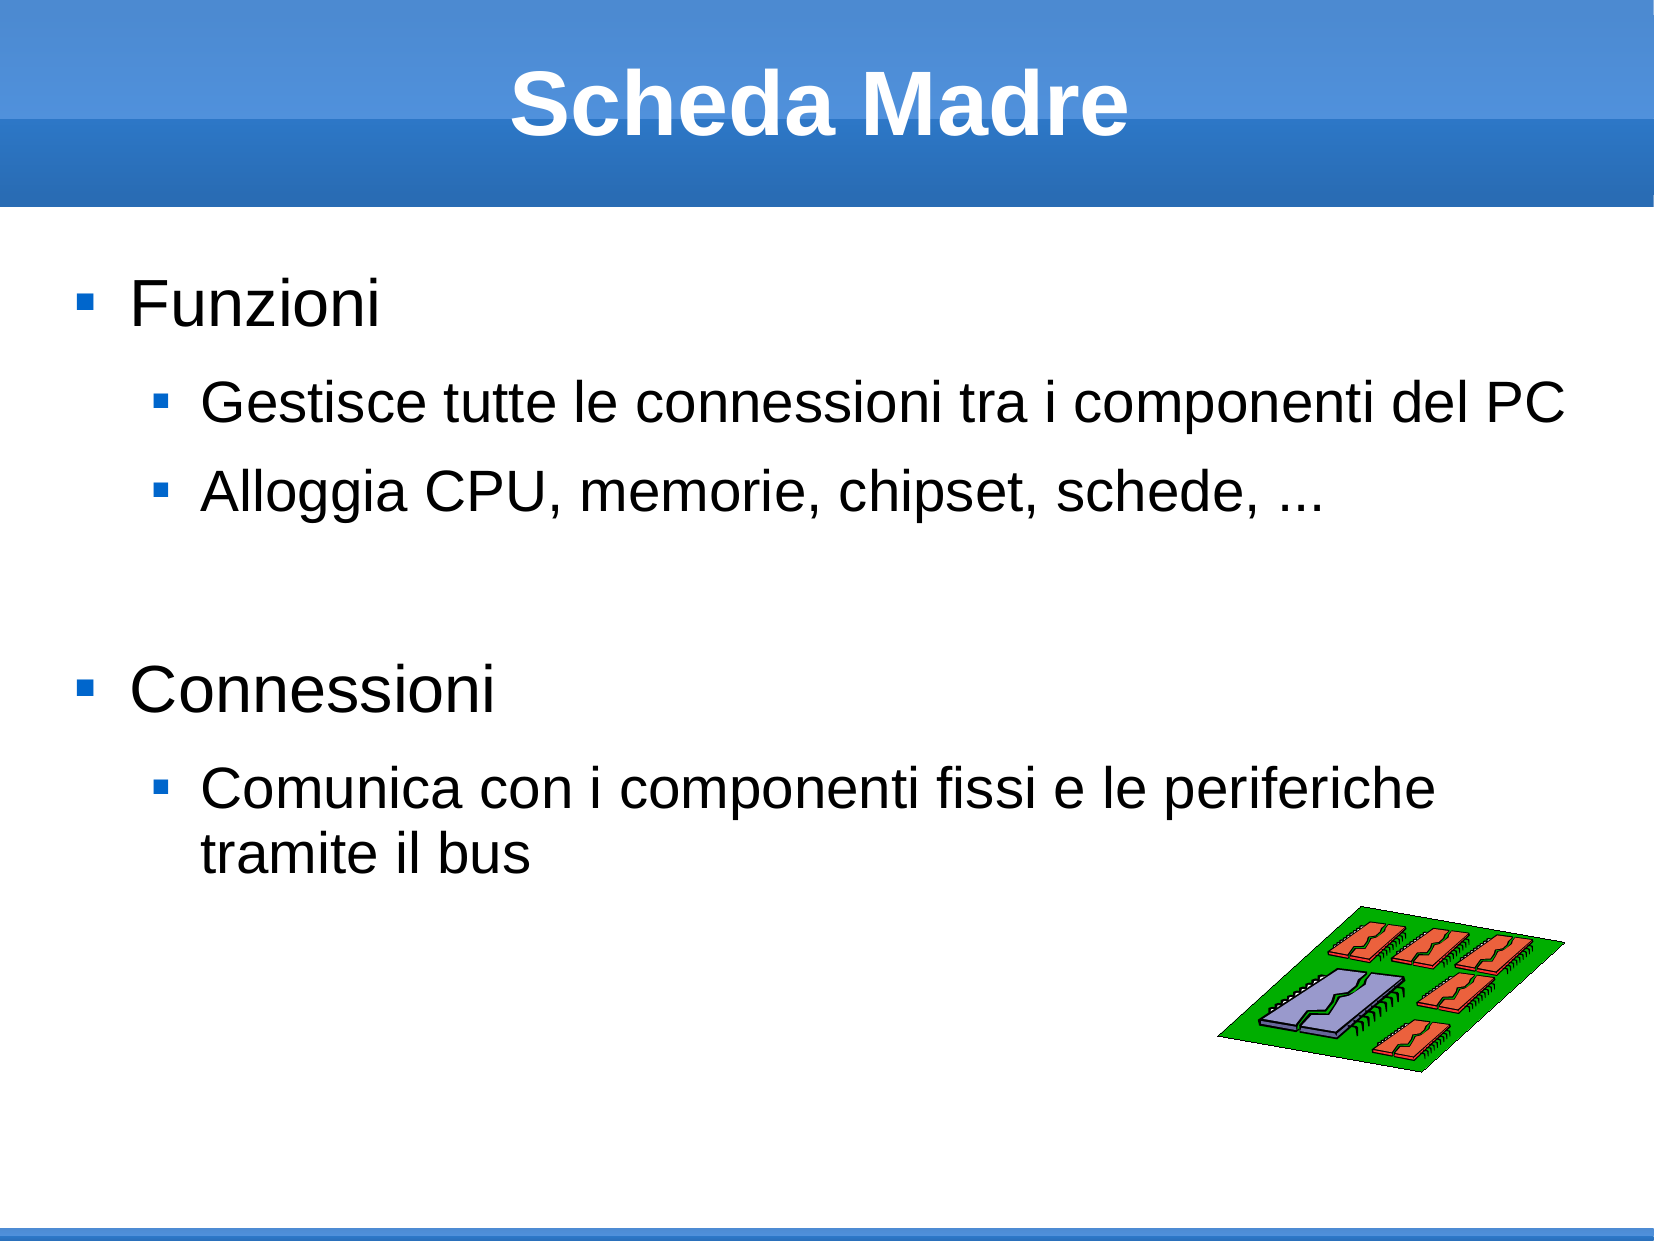

# Scheda Madre
Funzioni
Gestisce tutte le connessioni tra i componenti del PC
Alloggia CPU, memorie, chipset, schede, ...
Connessioni
Comunica con i componenti fissi e le periferiche tramite il bus